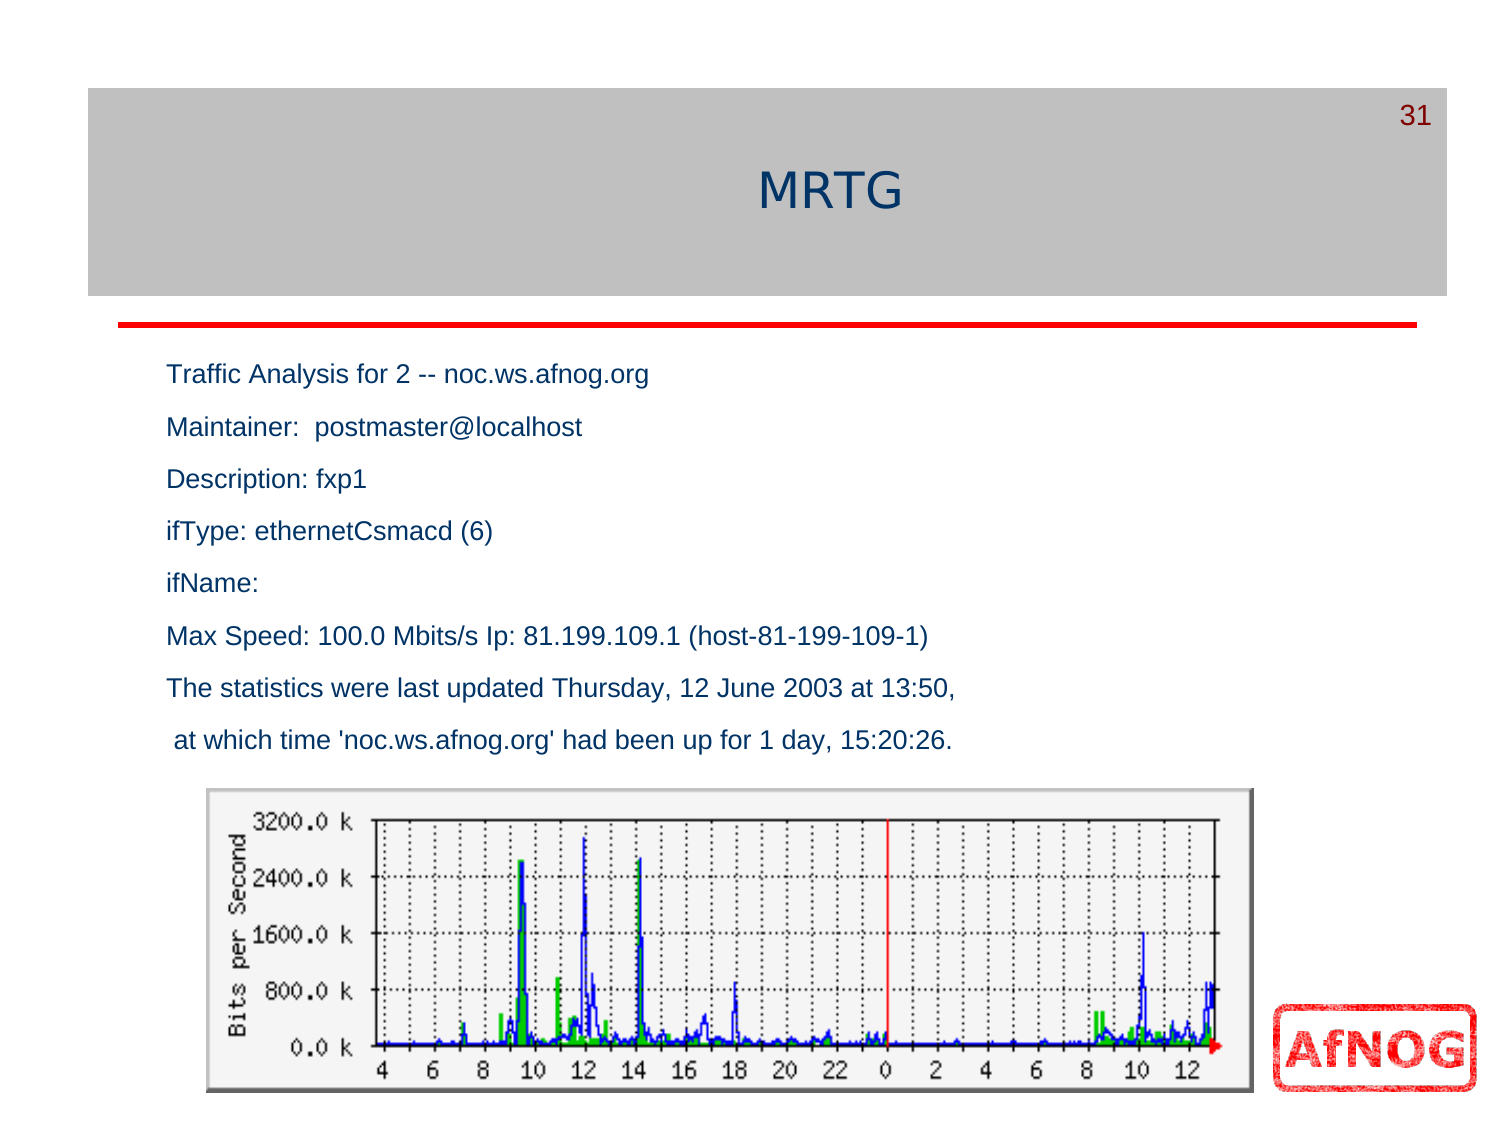

# MRTG
Traffic Analysis for 2 -- noc.ws.afnog.org
Maintainer: postmaster@localhost
Description: fxp1
ifType: ethernetCsmacd (6)
ifName:
Max Speed: 100.0 Mbits/s Ip: 81.199.109.1 (host-81-199-109-1)
The statistics were last updated Thursday, 12 June 2003 at 13:50,
 at which time 'noc.ws.afnog.org' had been up for 1 day, 15:20:26.